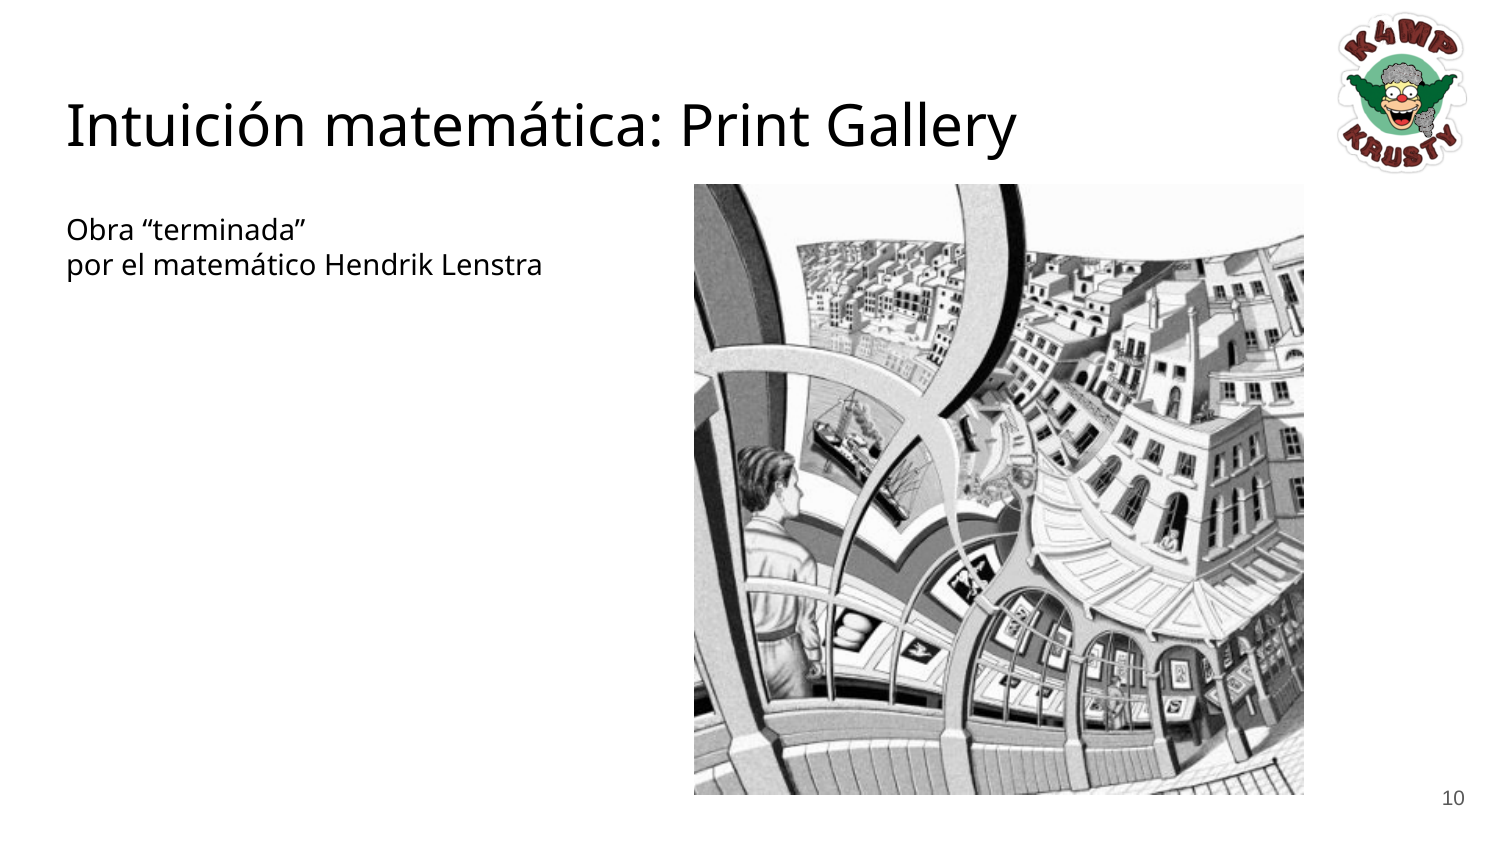

# Intuición matemática: Print Gallery
Obra “terminada”
por el matemático Hendrik Lenstra